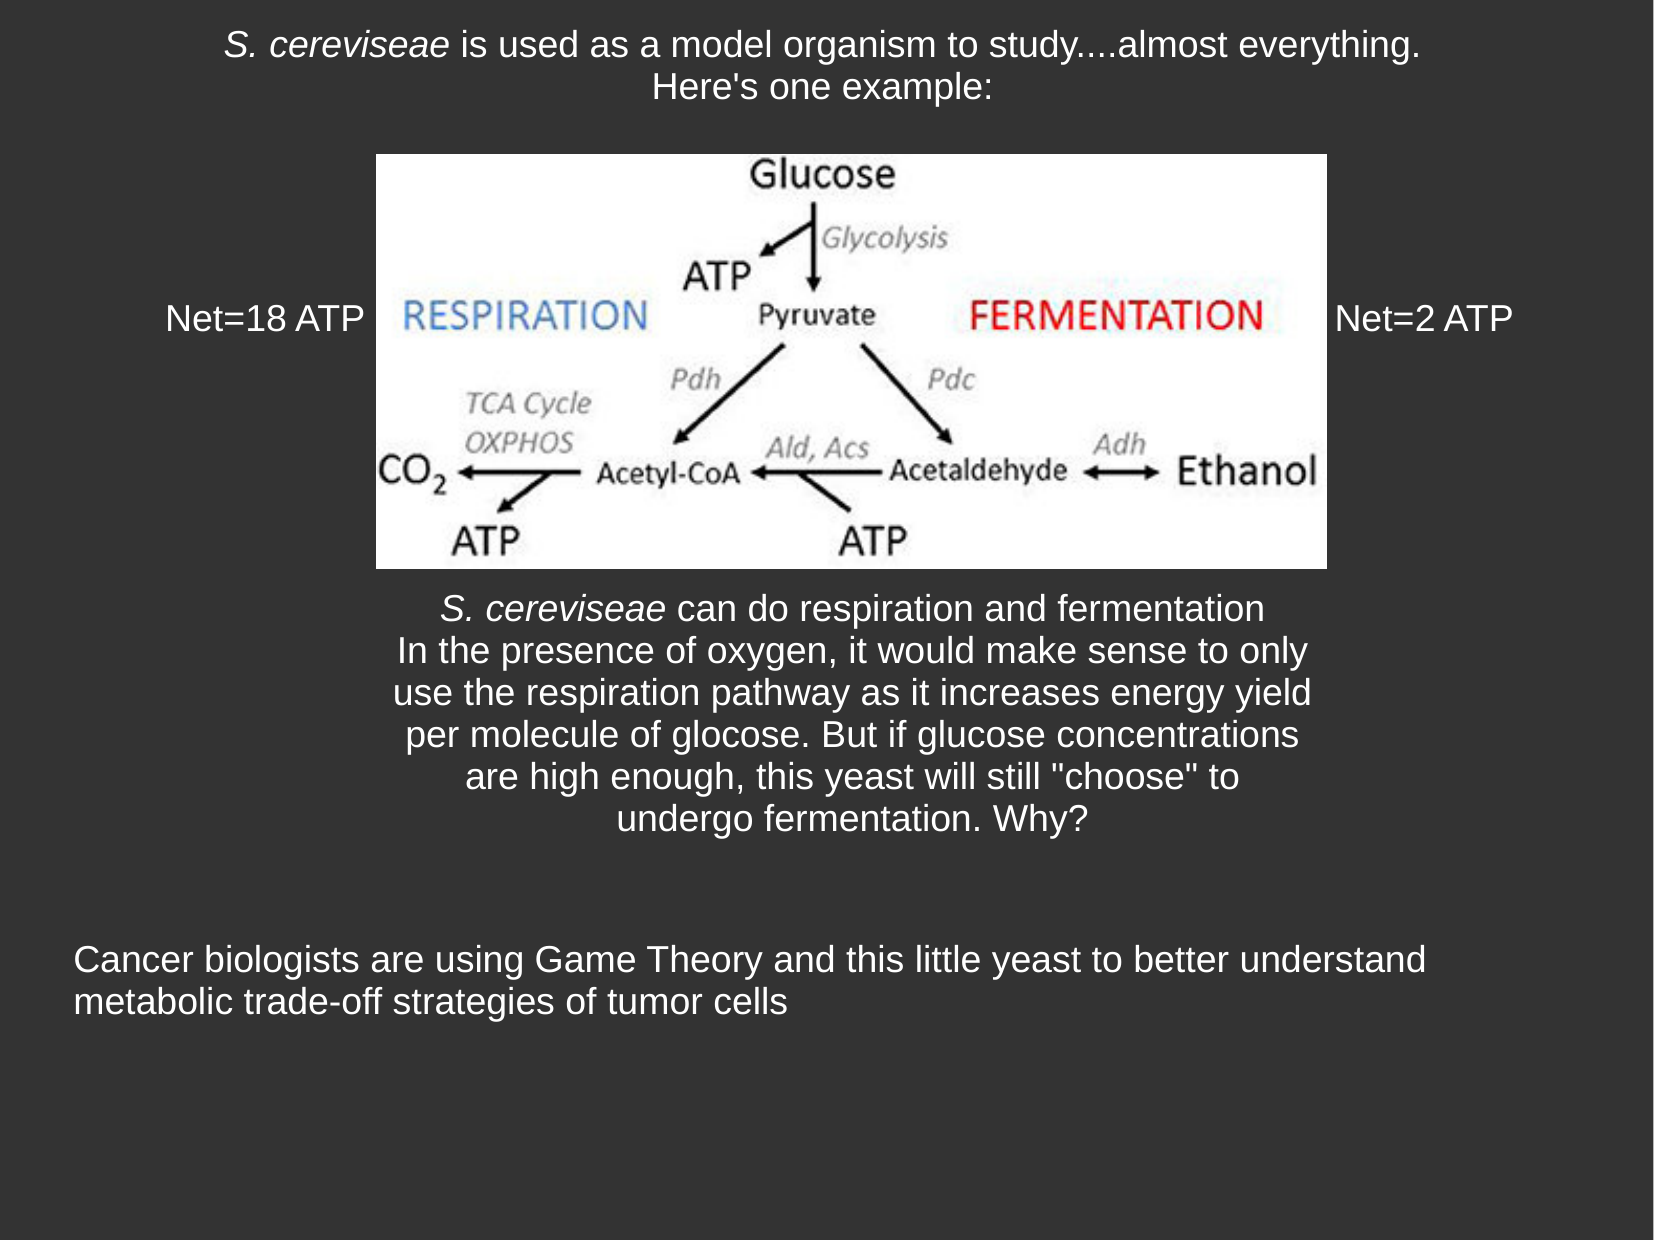

S. cereviseae is used as a model organism to study....almost everything.
Here's one example:
Net=18 ATP
Net=2 ATP
S. cereviseae can do respiration and fermentation
In the presence of oxygen, it would make sense to only use the respiration pathway as it increases energy yield per molecule of glocose. But if glucose concentrations are high enough, this yeast will still "choose" to undergo fermentation. Why?
Cancer biologists are using Game Theory and this little yeast to better understand metabolic trade-off strategies of tumor cells